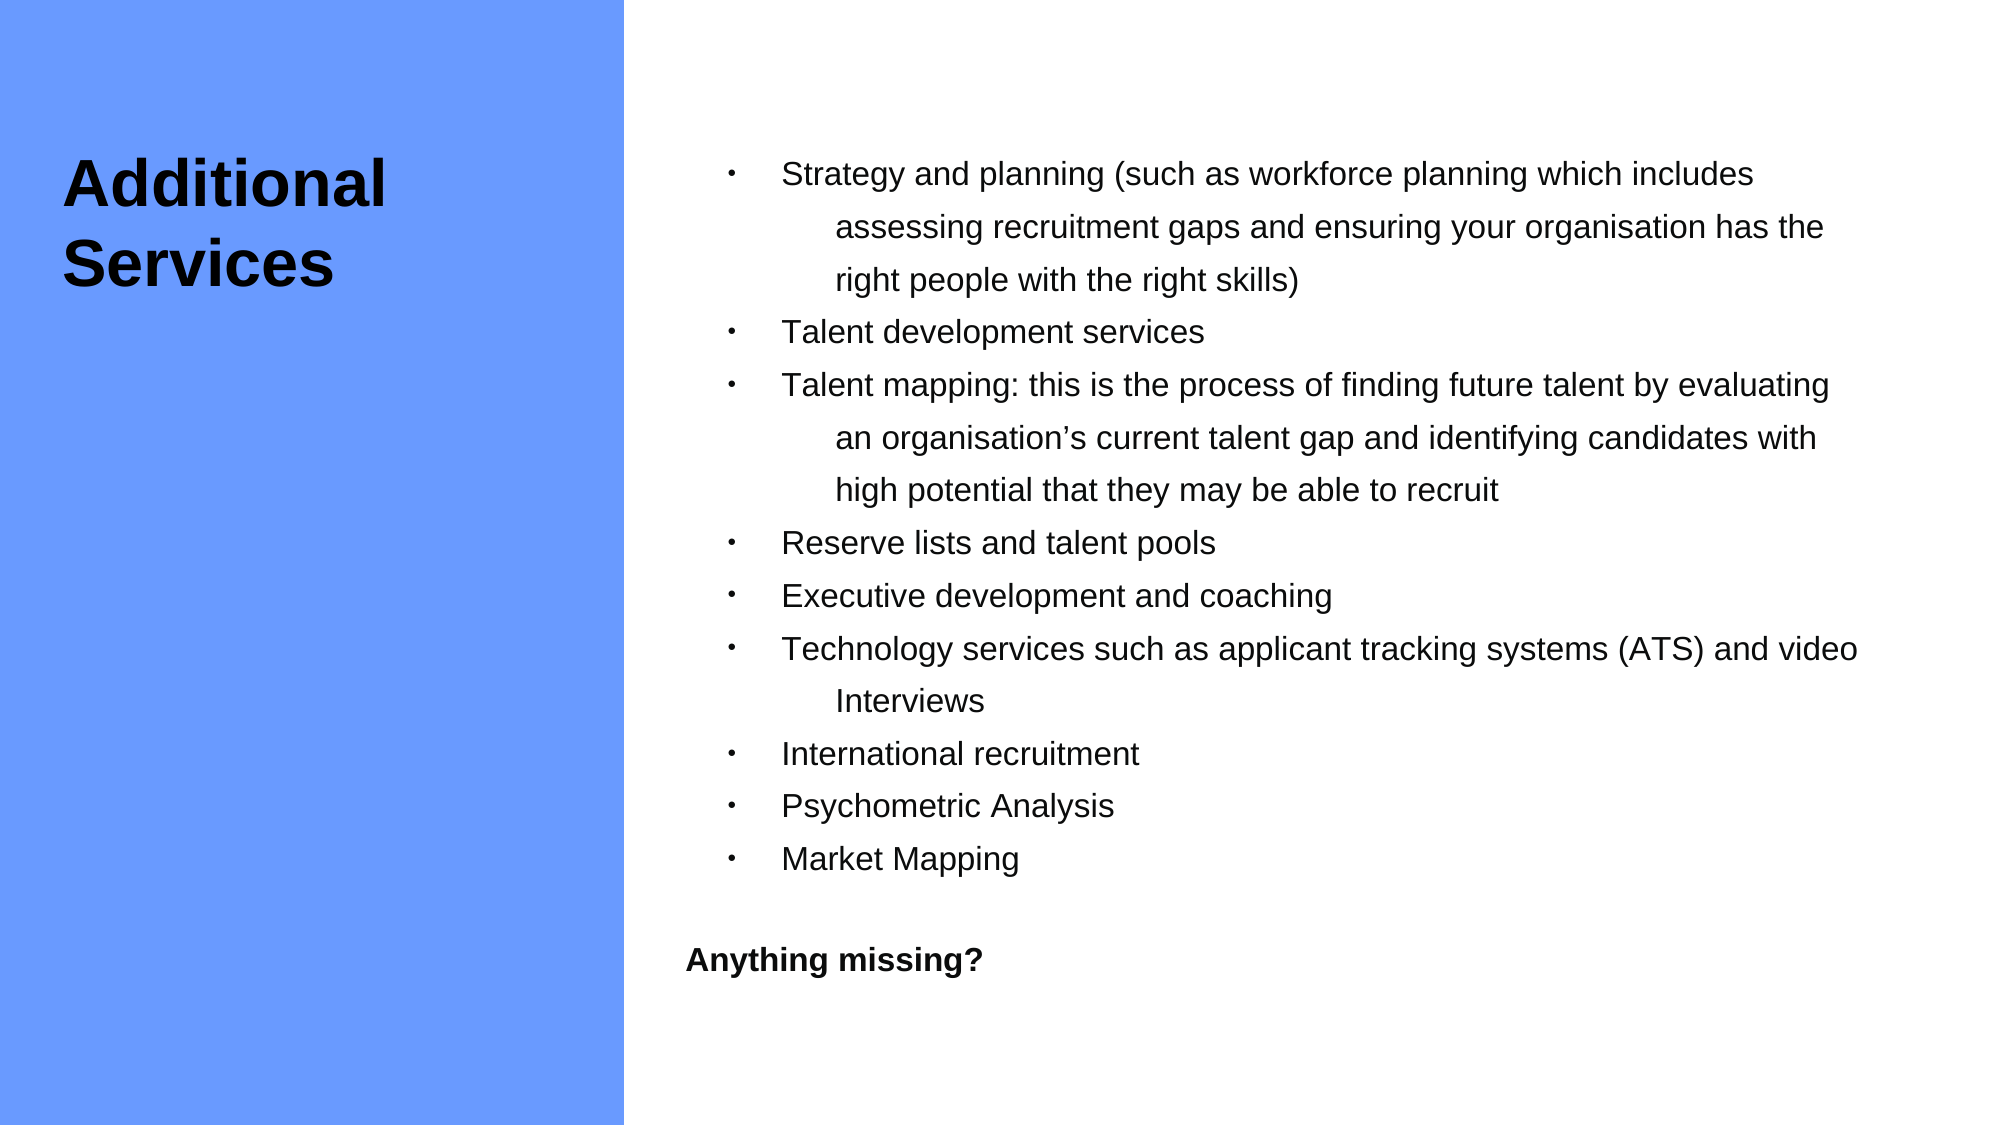

# Additional Services
Strategy and planning (such as workforce planning which includes assessing recruitment gaps and ensuring your organisation has the right people with the right skills)
Talent development services
Talent mapping: this is the process of finding future talent by evaluating an organisation’s current talent gap and identifying candidates with high potential that they may be able to recruit
Reserve lists and talent pools
Executive development and coaching
Technology services such as applicant tracking systems (ATS) and video Interviews
International recruitment
Psychometric Analysis
Market Mapping
Anything missing?